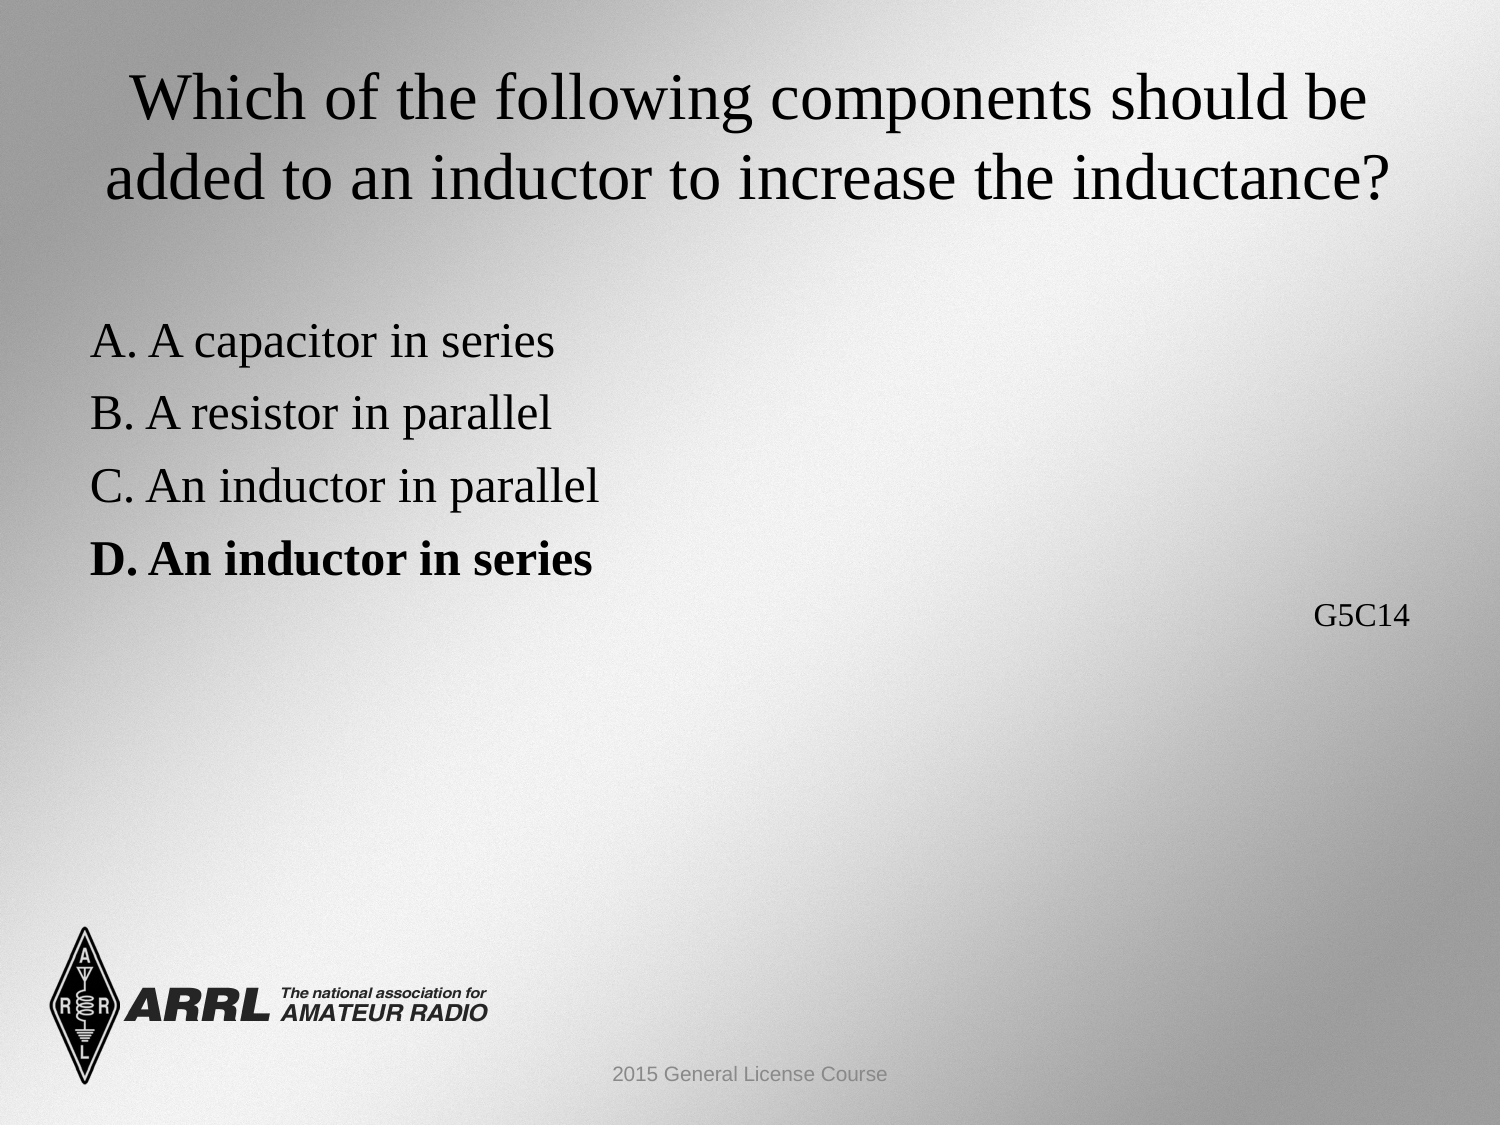

# Which of the following components should be added to an inductor to increase the inductance?
A. A capacitor in series
B. A resistor in parallel
C. An inductor in parallel
D. An inductor in series
 G5C14
2015 General License Course